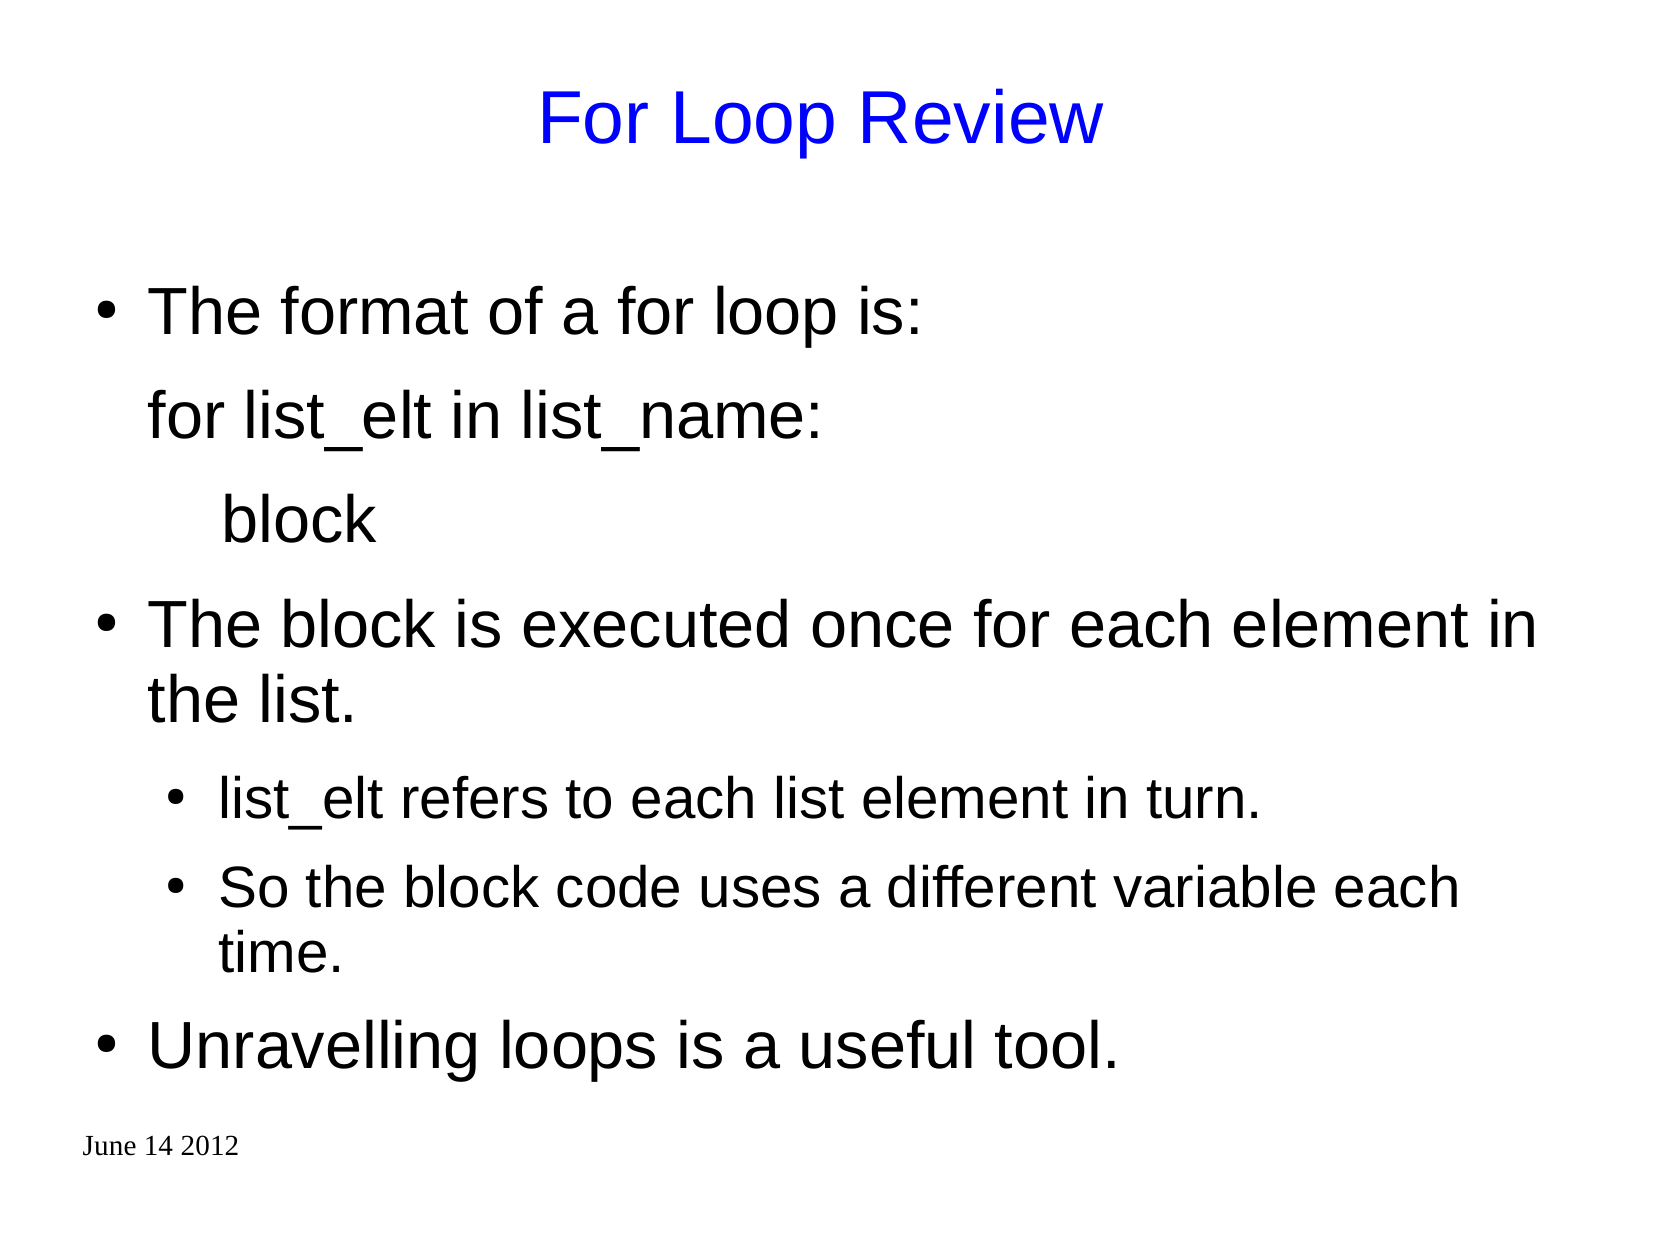

# For Loop Review
The format of a for loop is:
for list_elt in list_name:
 block
The block is executed once for each element in the list.
list_elt refers to each list element in turn.
So the block code uses a different variable each time.
Unravelling loops is a useful tool.
June 14 2012